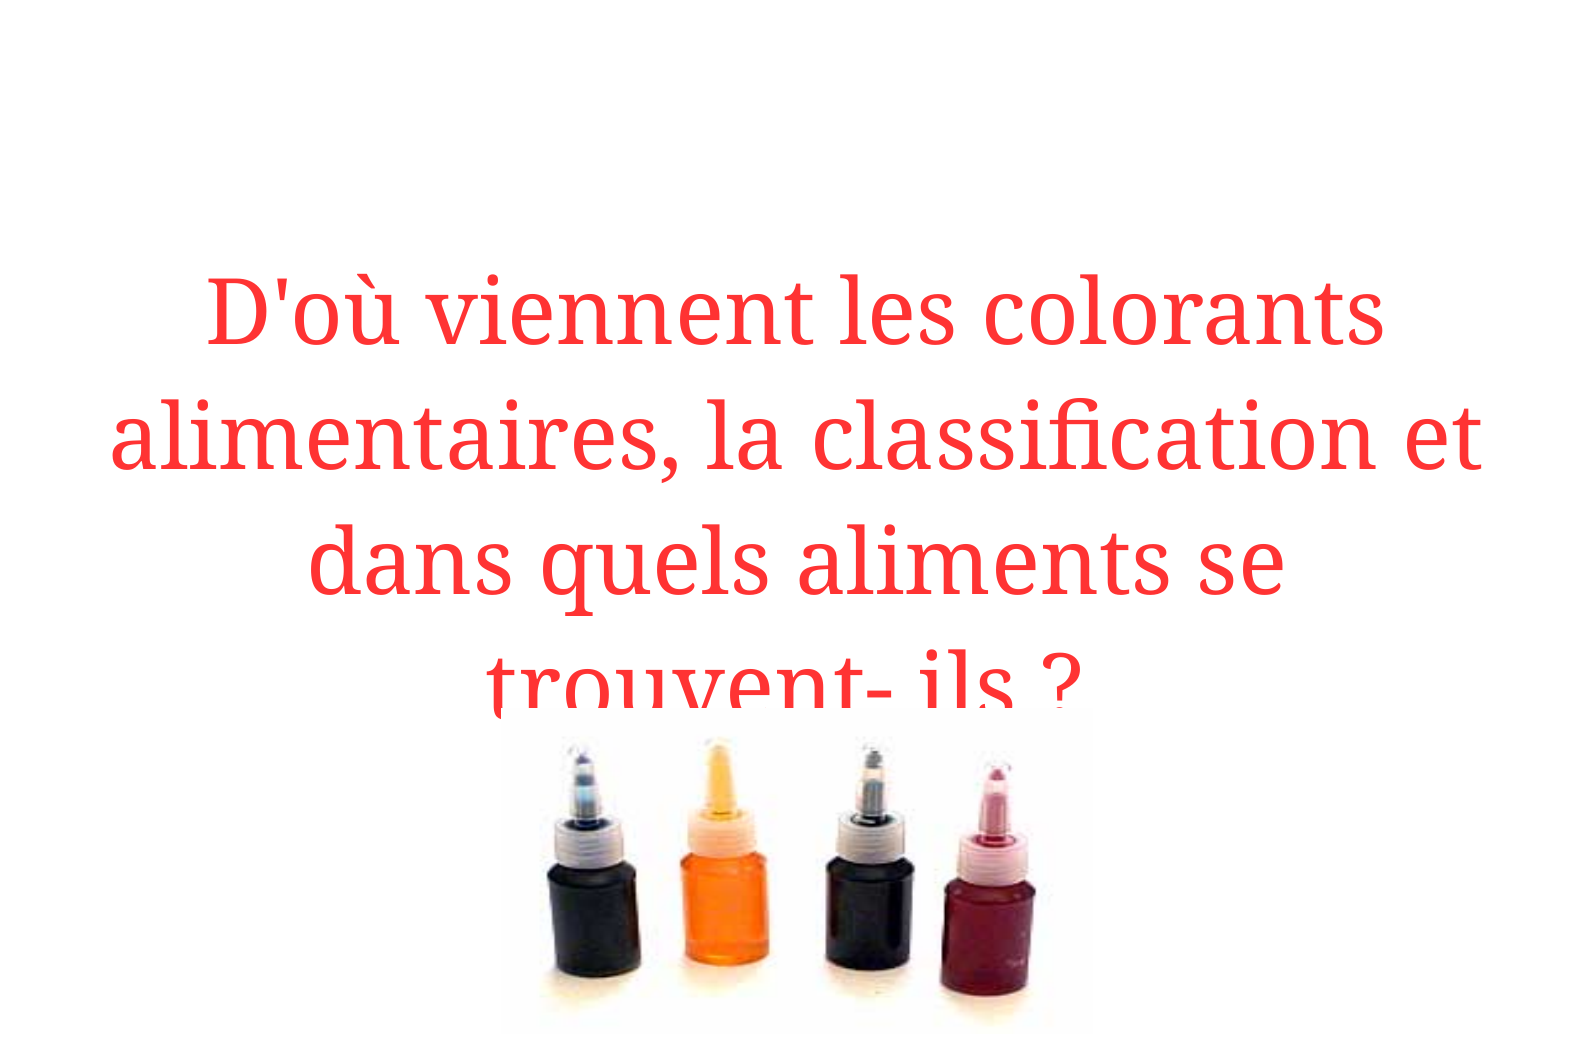

D'où viennent les colorants alimentaires, la classification et dans quels aliments se
trouvent- ils ?